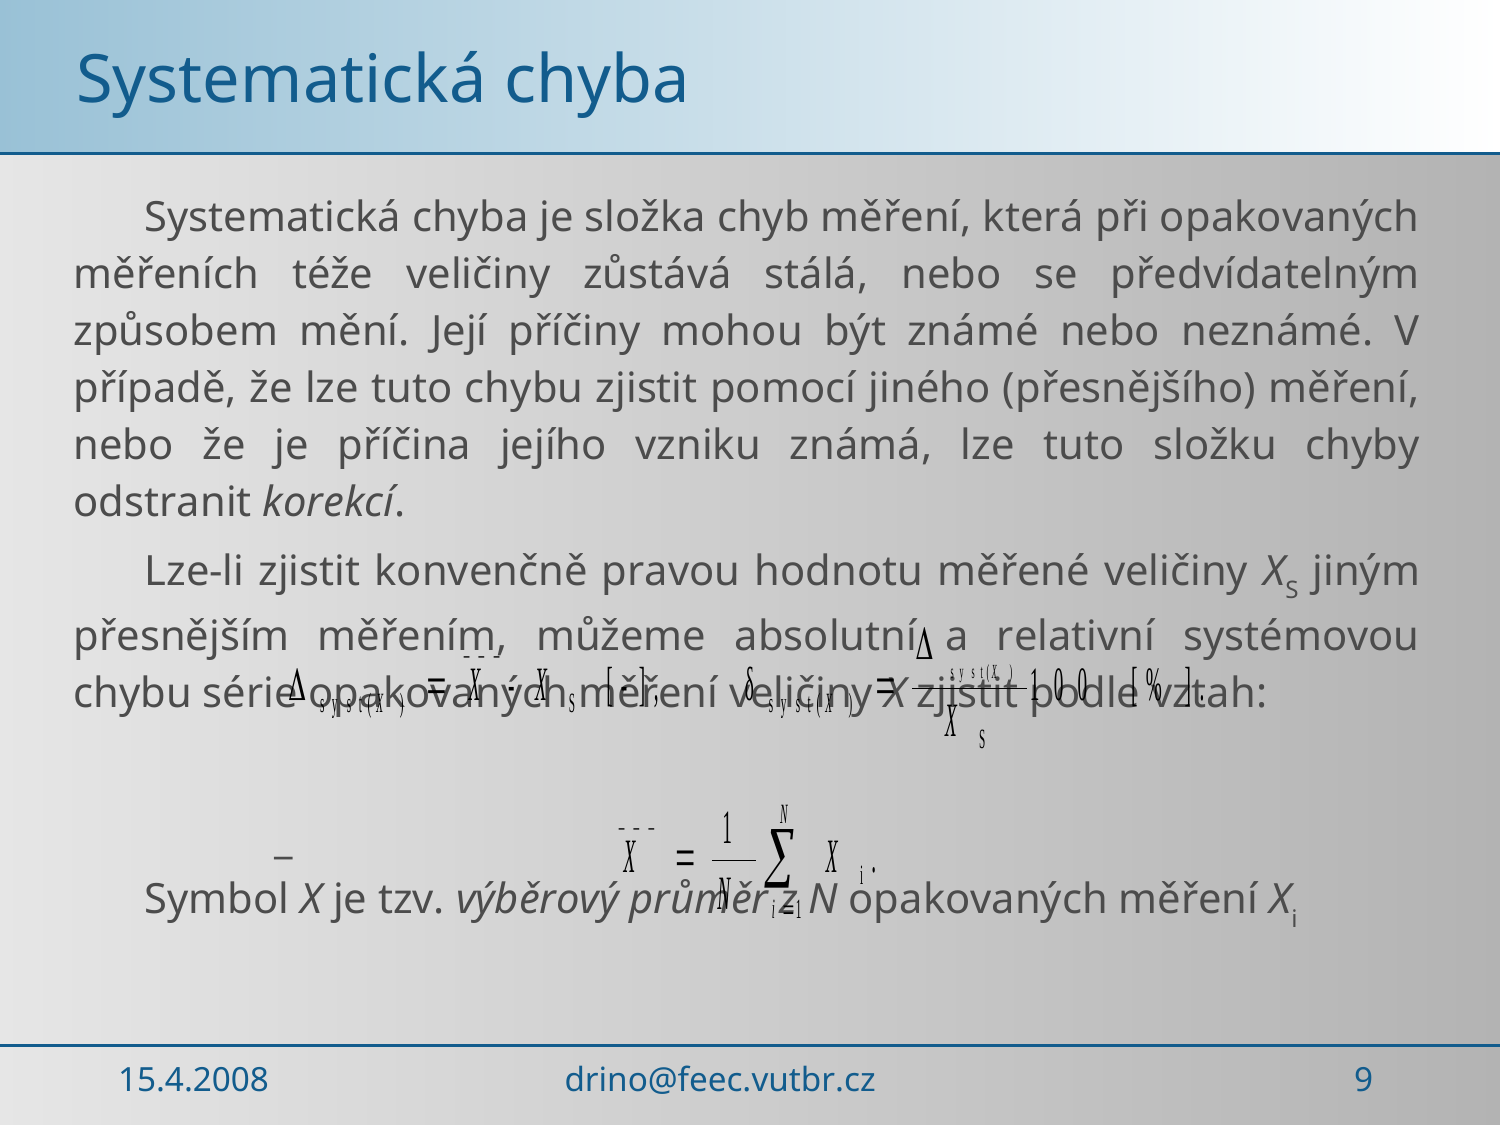

# Systematická chyba
Systematická chyba je složka chyb měření, která při opakovaných měřeních téže veličiny zůstává stálá, nebo se předvídatelným způsobem mění. Její příčiny mohou být známé nebo neznámé. V případě, že lze tuto chybu zjistit pomocí jiného (přesnějšího) měření, nebo že je příčina jejího vzniku známá, lze tuto složku chyby odstranit korekcí.
Lze-li zjistit konvenčně pravou hodnotu měřené veličiny XS jiným přesnějším měřením, můžeme absolutní a relativní systémovou chybu série opakovaných měření veličiny X zjistit podle vztah:
 _
Symbol X je tzv. výběrový průměr z N opakovaných měření Xi
15.4.2008
drino@feec.vutbr.cz